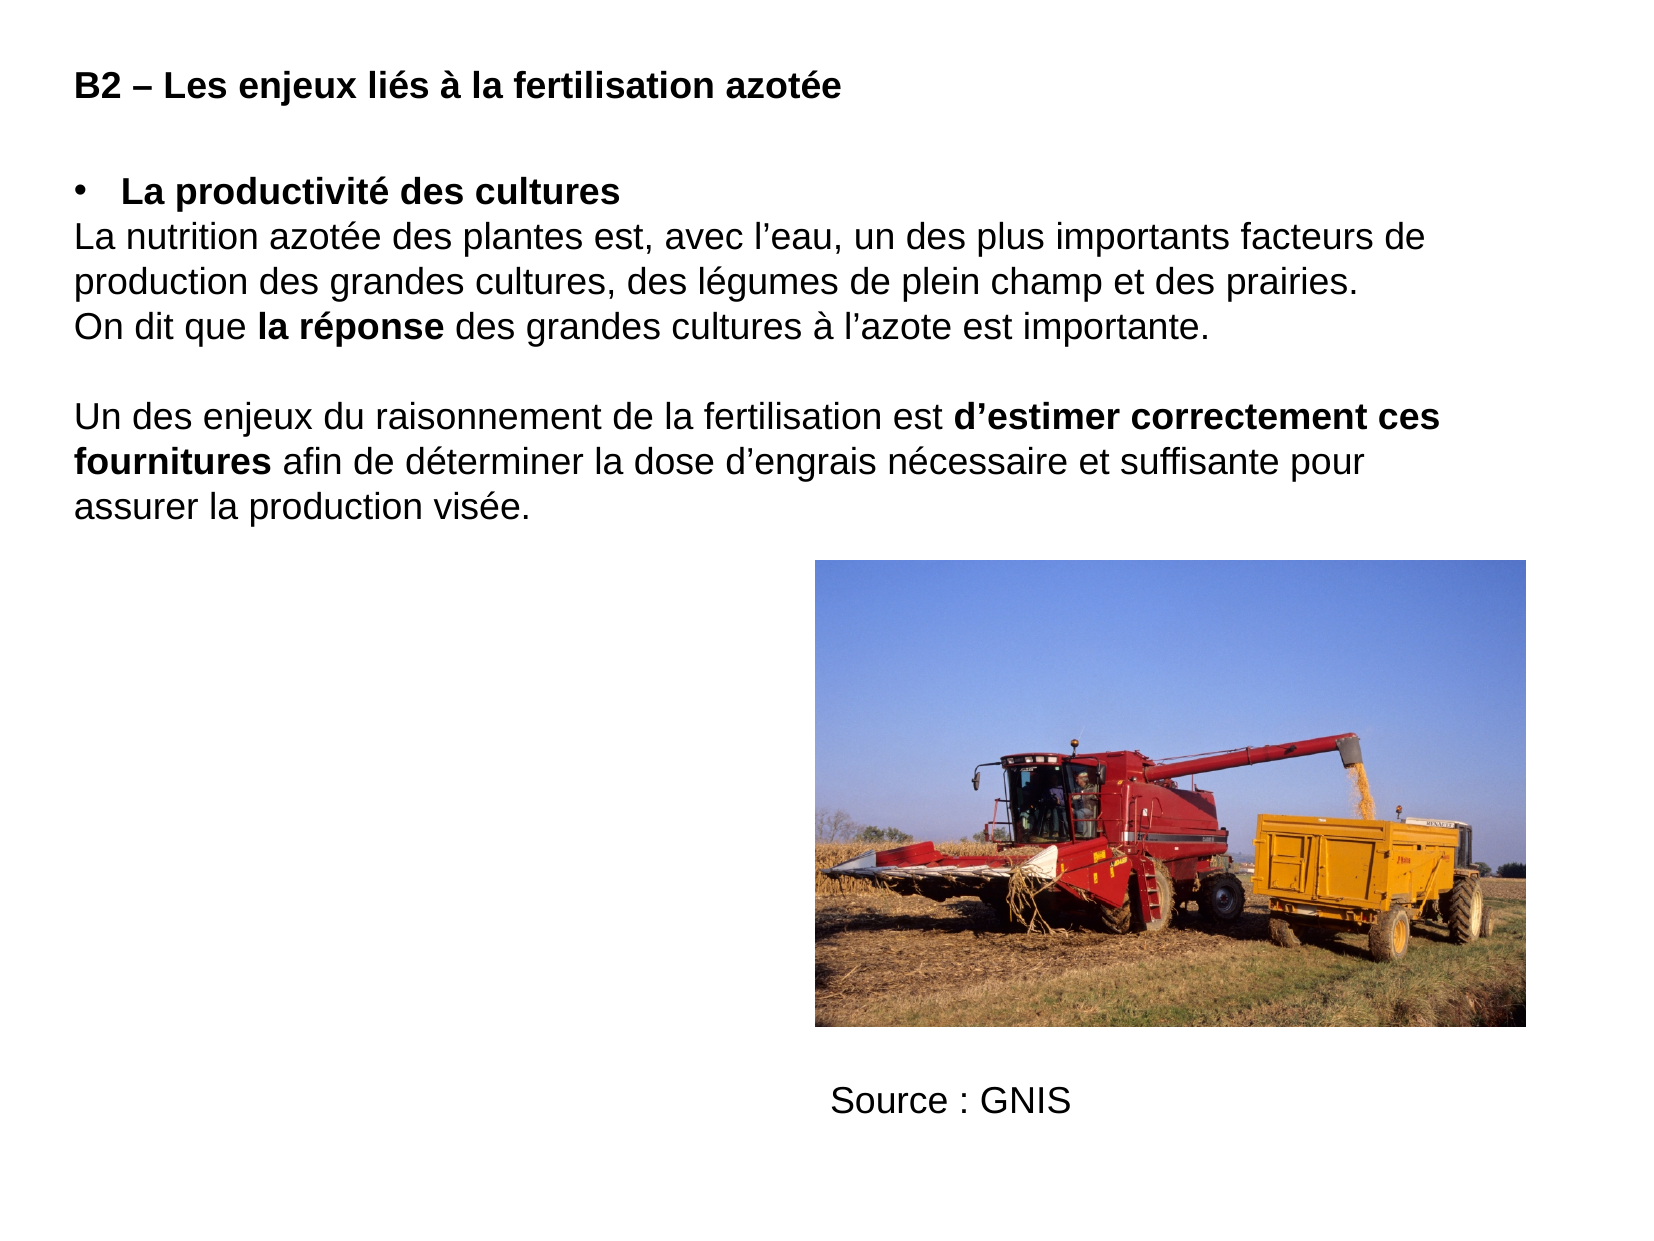

B2 – Les enjeux liés à la fertilisation azotée
La productivité des cultures
La nutrition azotée des plantes est, avec l’eau, un des plus importants facteurs de production des grandes cultures, des légumes de plein champ et des prairies.
On dit que la réponse des grandes cultures à l’azote est importante.
Un des enjeux du raisonnement de la fertilisation est d’estimer correctement ces fournitures afin de déterminer la dose d’engrais nécessaire et suffisante pour assurer la production visée.
Source : GNIS